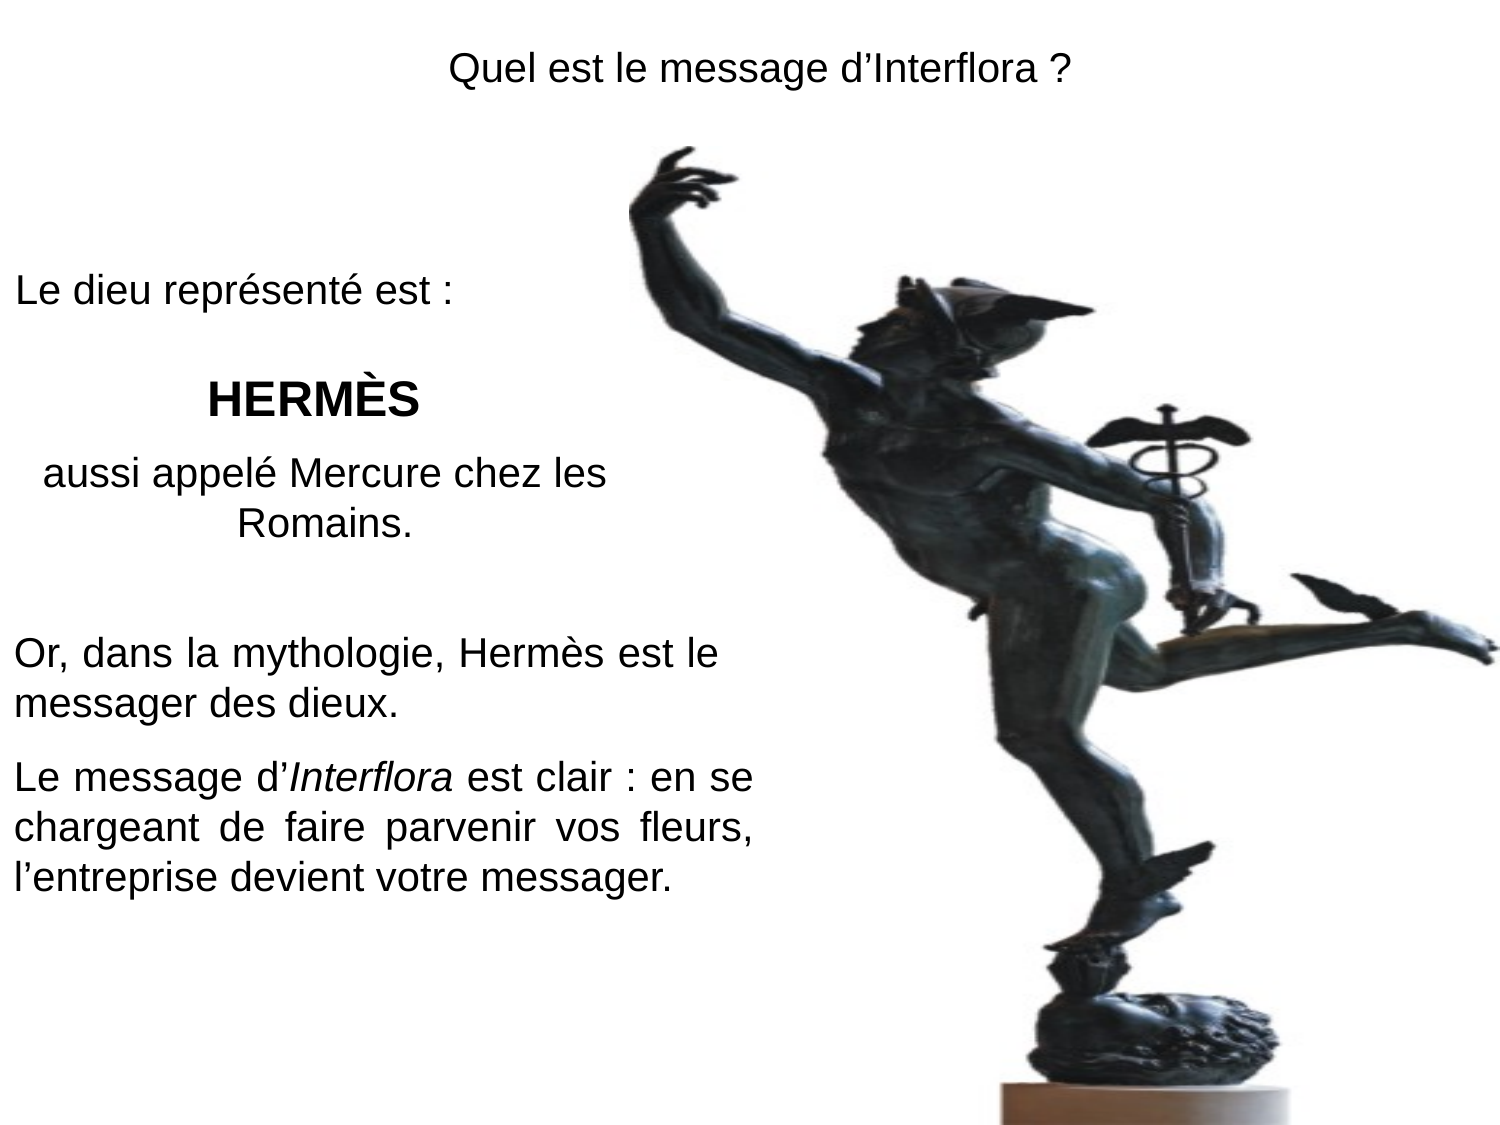

Quel est le message d’Interflora ?
Le dieu représenté est :
HERMÈS
aussi appelé Mercure chez les Romains.
Or, dans la mythologie, Hermès est le messager des dieux.
Le message d’Interflora est clair : en se chargeant de faire parvenir vos fleurs, l’entreprise devient votre messager.